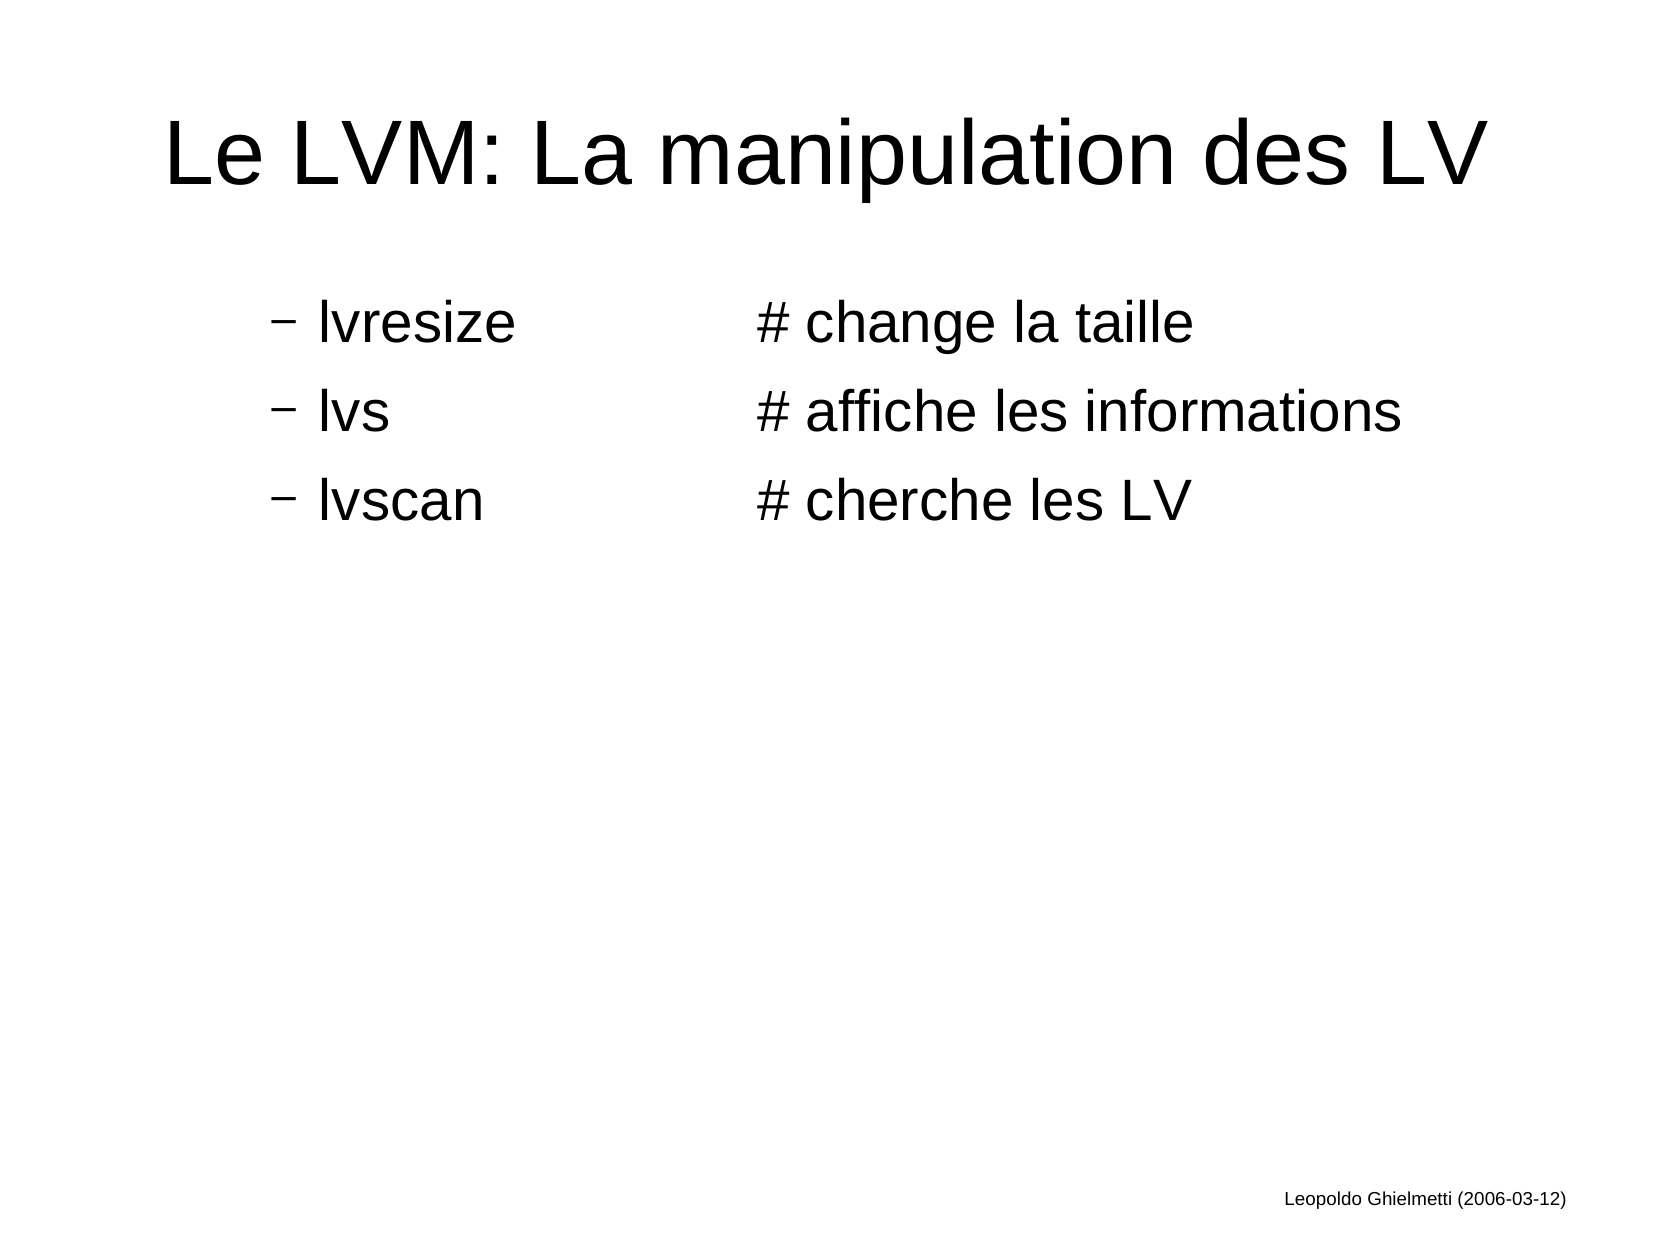

# Le LVM: La manipulation des LV
lvresize	# change la taille
lvs	# affiche les informations
lvscan	# cherche les LV
Leopoldo Ghielmetti (2006-03-12)